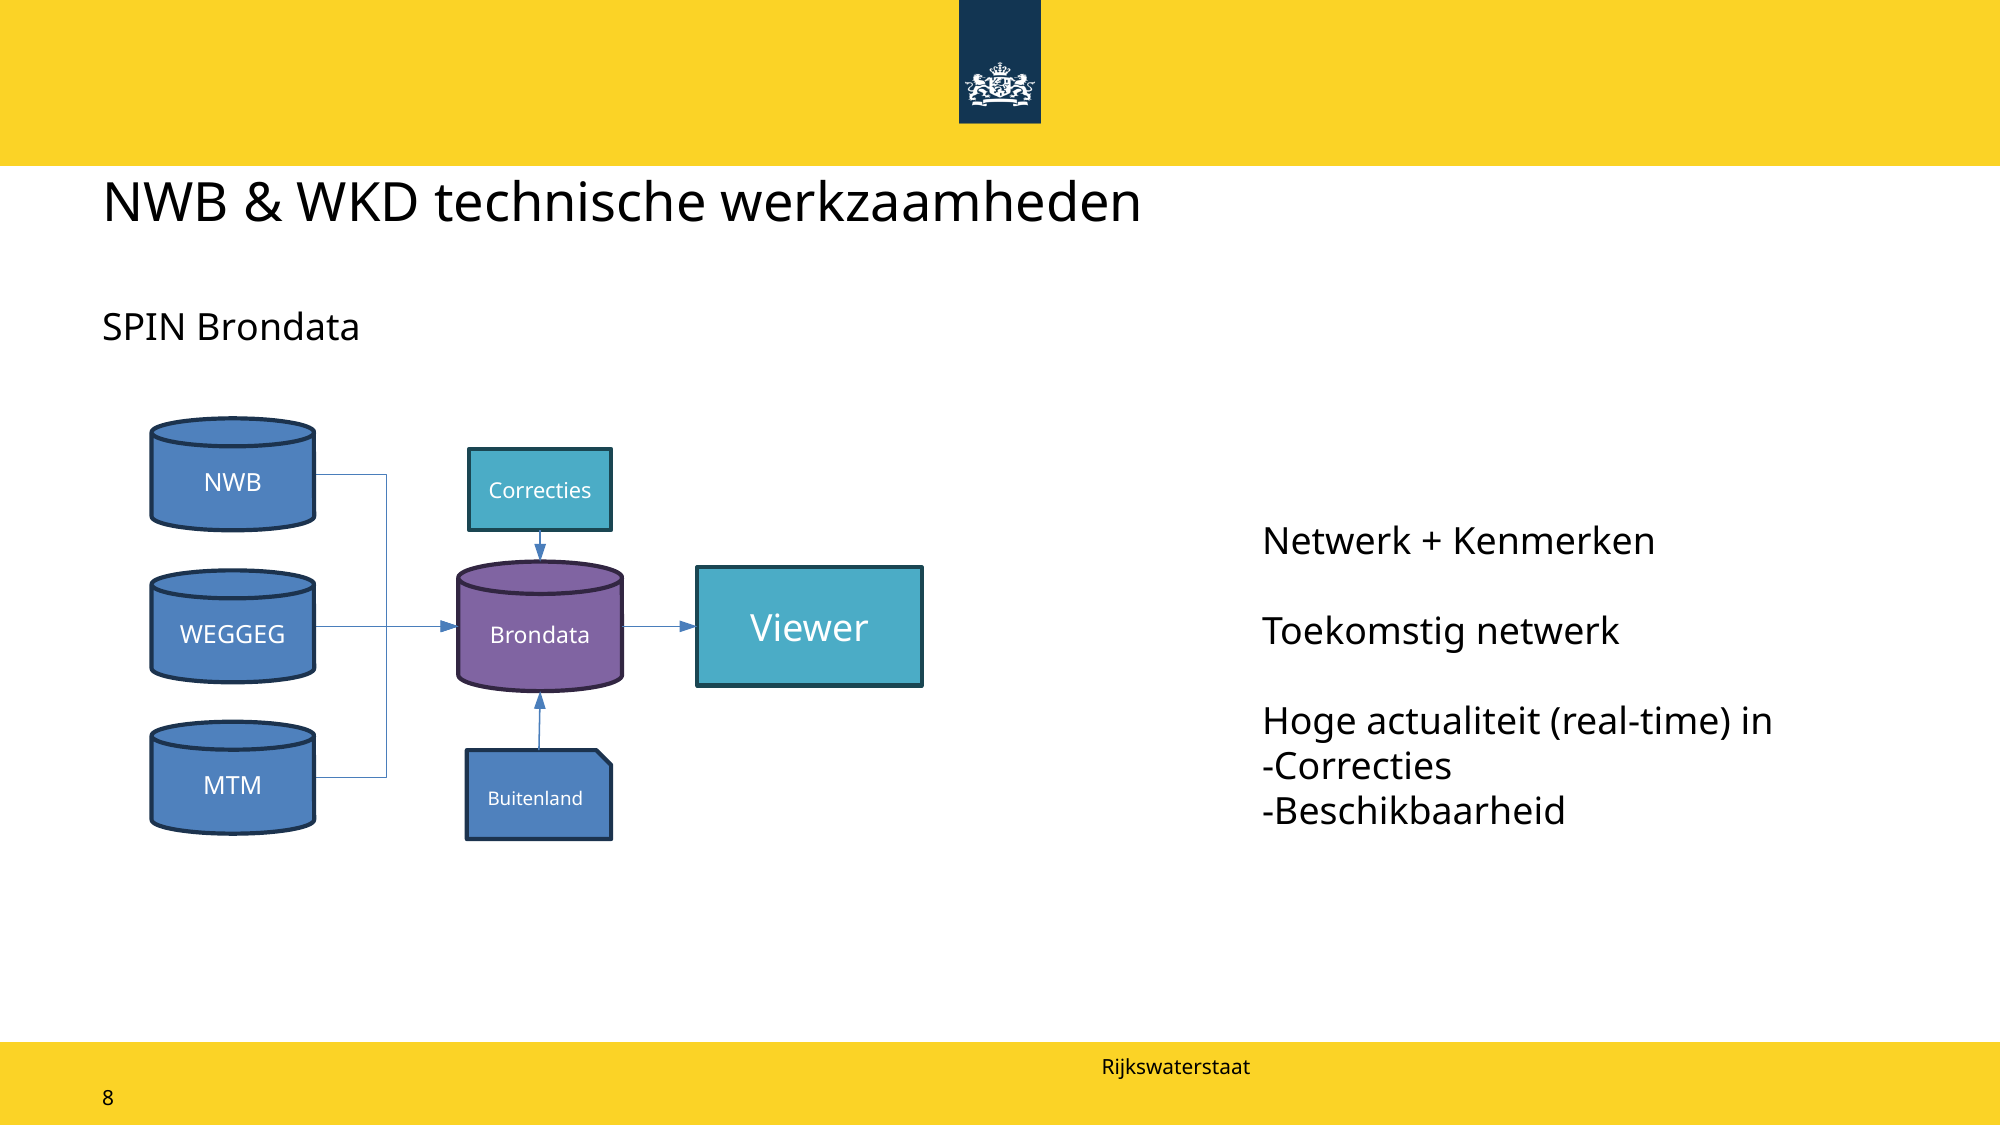

# NWB & WKD technische werkzaamheden
SPIN Brondata
NWB
Correcties
Netwerk + Kenmerken
Toekomstig netwerk
Hoge actualiteit (real-time) in
-Correcties
-Beschikbaarheid
Brondata
Viewer
WEGGEG
MTM
Buitenland